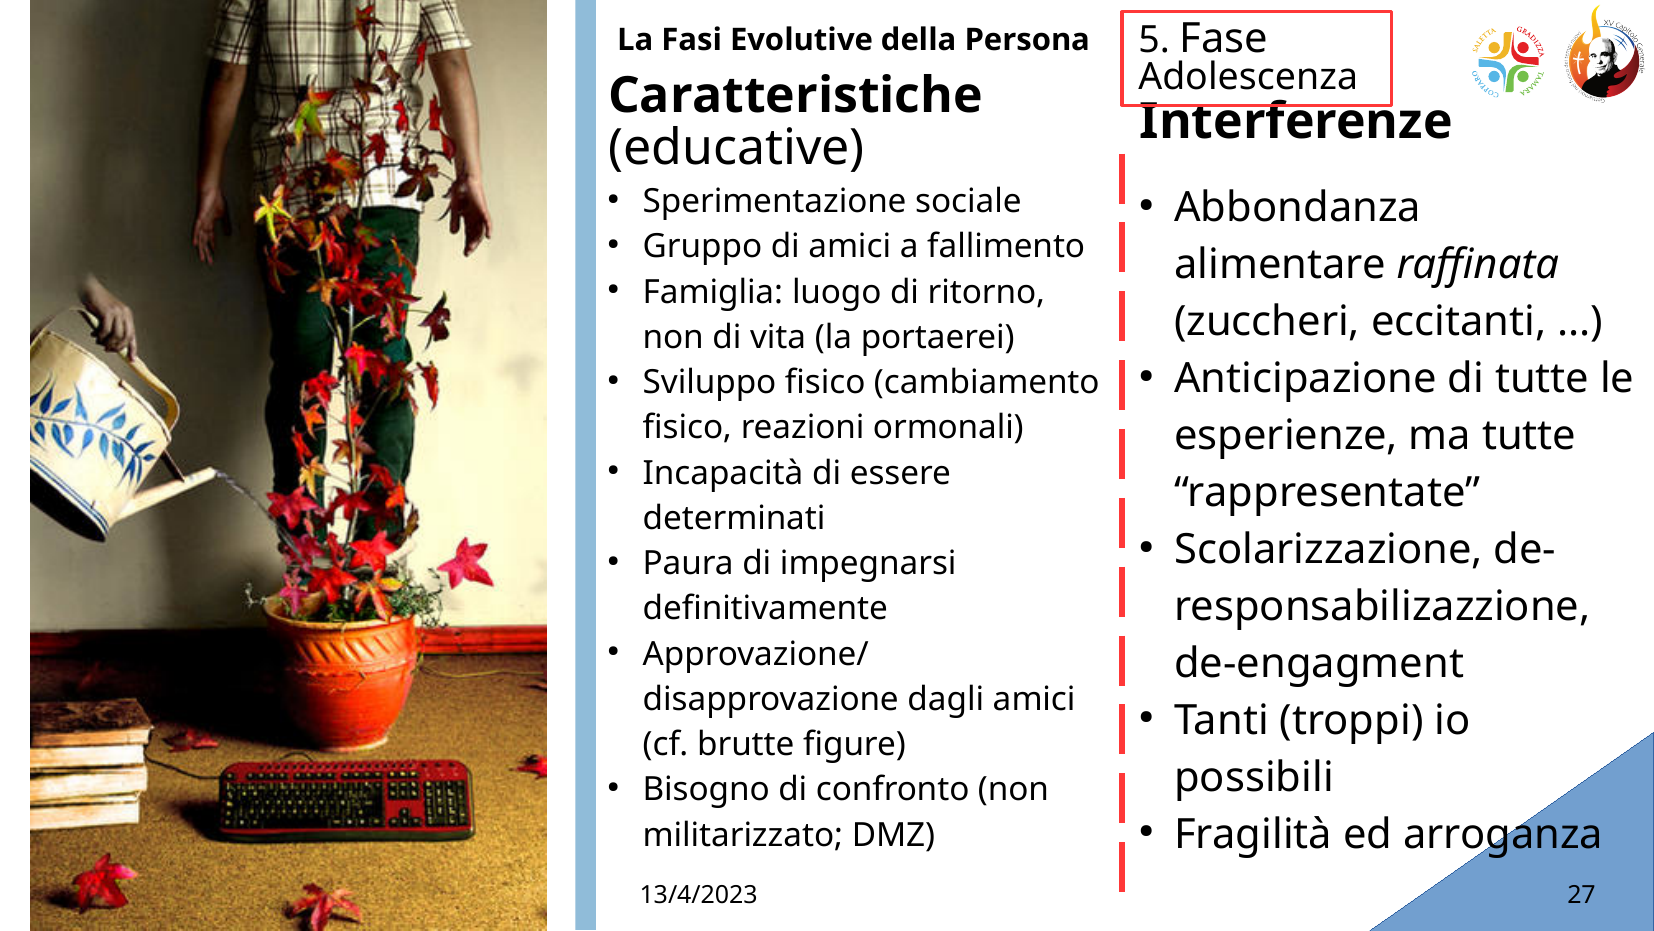

La Fasi Evolutive della Persona
5. Fase
Adolescenza
Interferenze
Caratteristiche
(educative)
# Sperimentazione sociale
Gruppo di amici a fallimento
Famiglia: luogo di ritorno, non di vita (la portaerei)
Sviluppo fisico (cambiamento fisico, reazioni ormonali)
Incapacità di essere determinati
Paura di impegnarsi definitivamente
Approvazione/disapprovazione dagli amici (cf. brutte figure)
Bisogno di confronto (non militarizzato; DMZ)
Abbondanza alimentare raffinata (zuccheri, eccitanti, ...)
Anticipazione di tutte le esperienze, ma tutte “rappresentate”
Scolarizzazione, de-responsabilizazzione, de-engagment
Tanti (troppi) io possibili
Fragilità ed arroganza